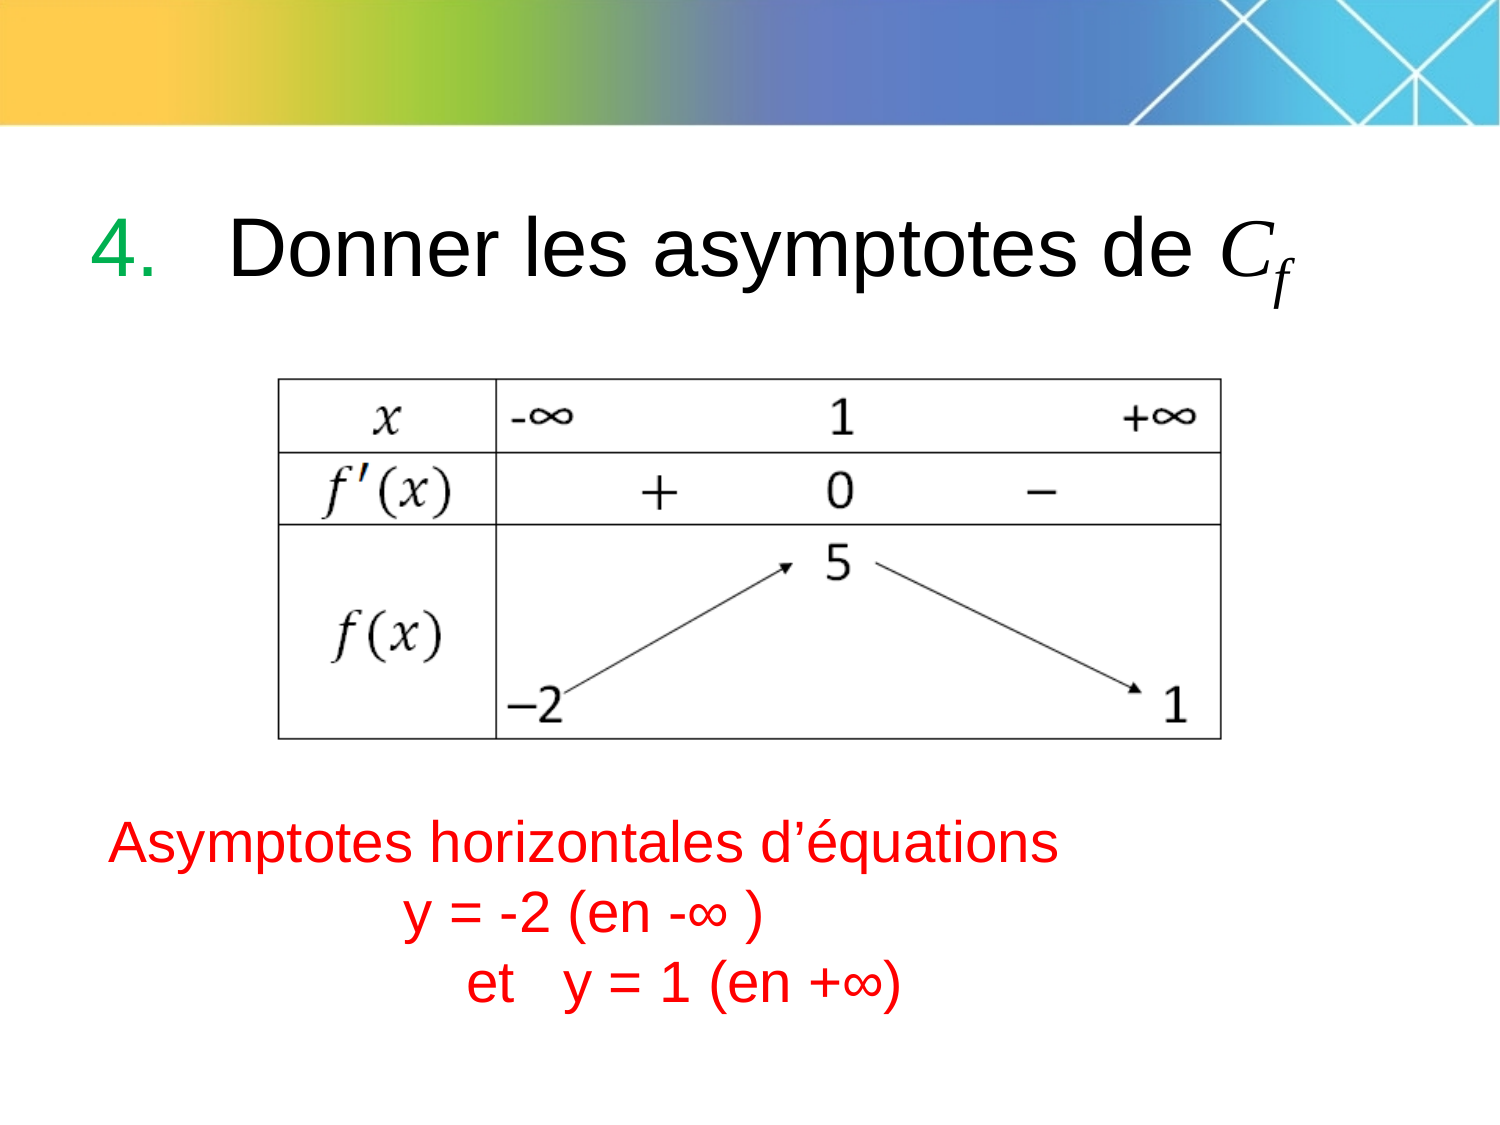

Donner les asymptotes de Cf
Asymptotes horizontales d’équations
y = -2 (en -∞ )
 et y = 1 (en +∞)